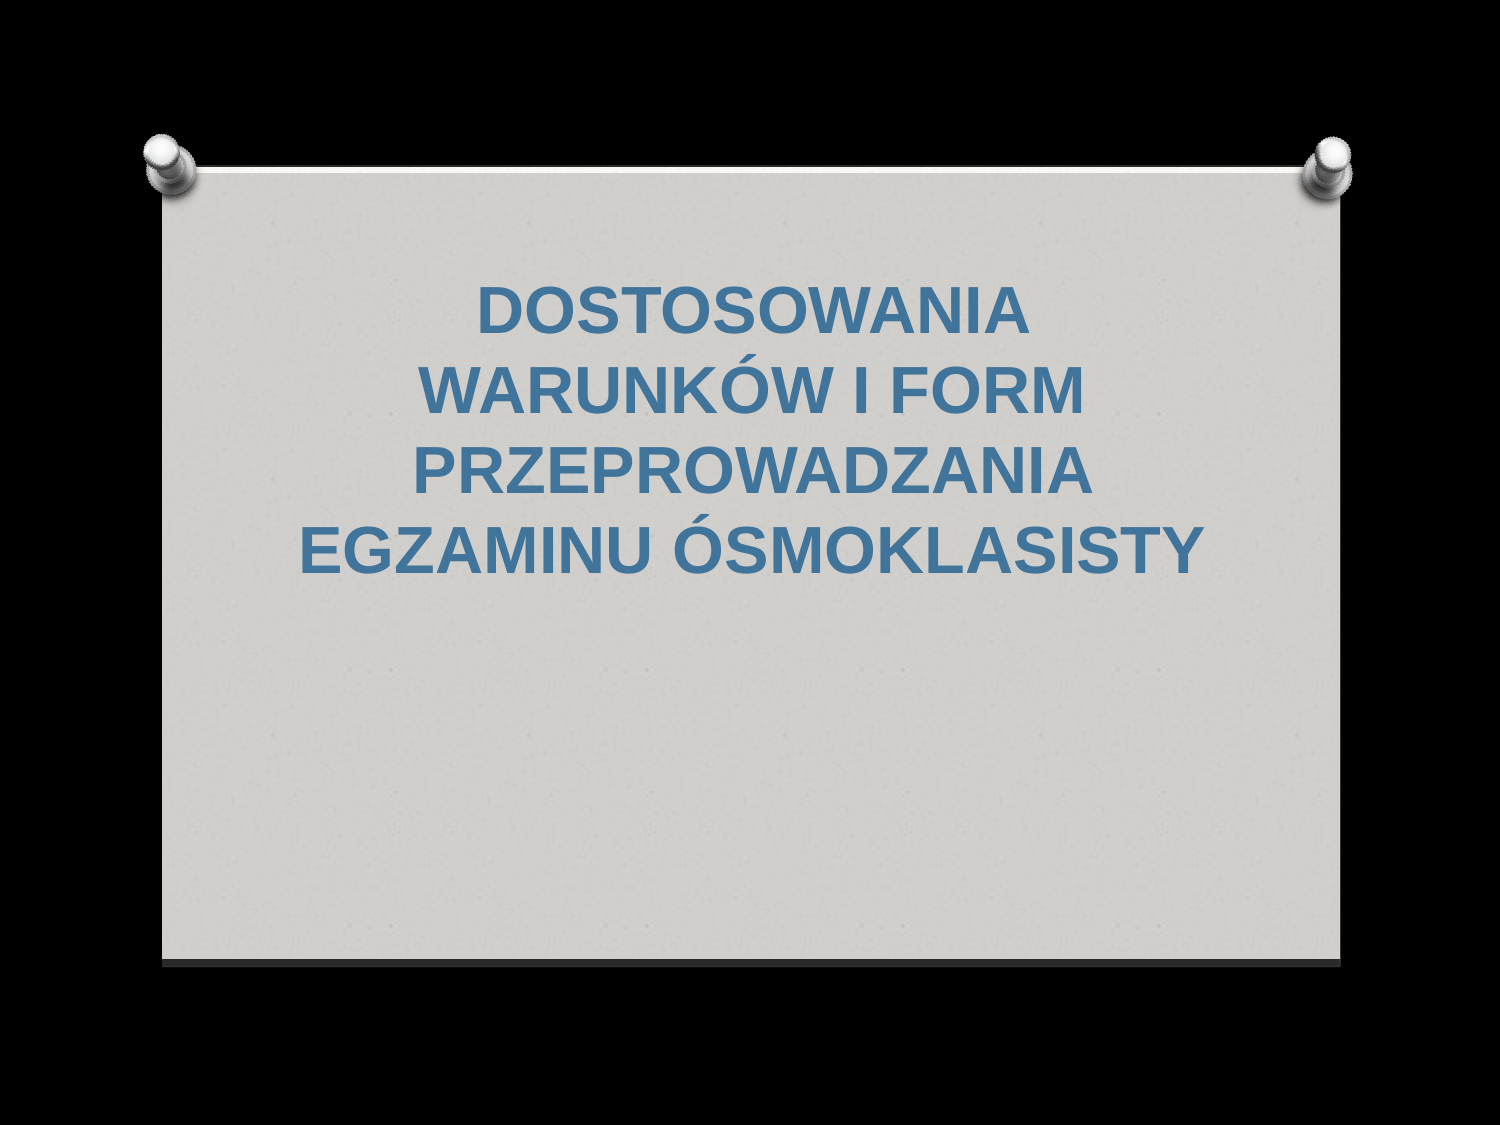

# DOSTOSOWANIA WARUNKÓW I FORM PRZEPROWADZANIA EGZAMINU ÓSMOKLASISTY